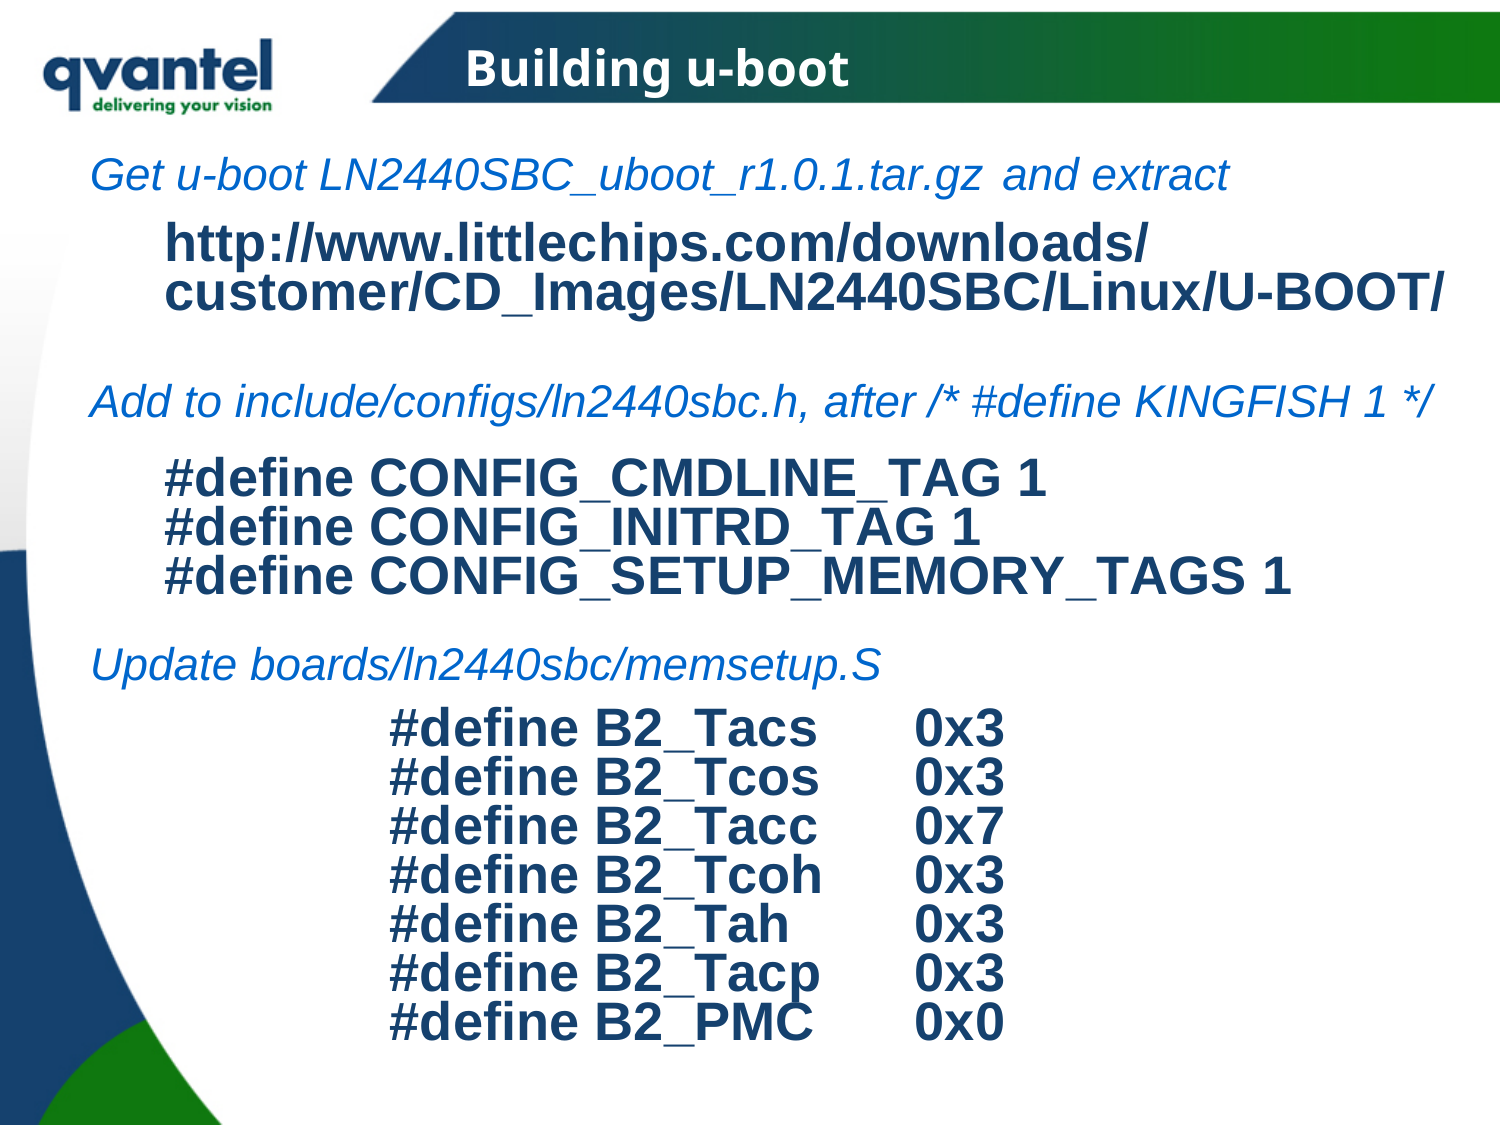

# Building u-boot
Get u-boot LN2440SBC_uboot_r1.0.1.tar.gz	 and extract
http://www.littlechips.com/downloads/customer/CD_Images/LN2440SBC/Linux/U-BOOT/
Add to include/configs/ln2440sbc.h, after /* #define KINGFISH 1 */
#define CONFIG_CMDLINE_TAG 1
#define CONFIG_INITRD_TAG 1
#define CONFIG_SETUP_MEMORY_TAGS 1
Update boards/ln2440sbc/memsetup.S
#define B2_Tacs		0x3
#define B2_Tcos 	0x3
#define B2_Tacc 	0x7
#define B2_Tcoh 	0x3
#define B2_Tah 	0x3
#define B2_Tacp 	0x3
#define B2_PMC 	0x0
© 2007 Qvantel Oy - http://www.qvantel.com